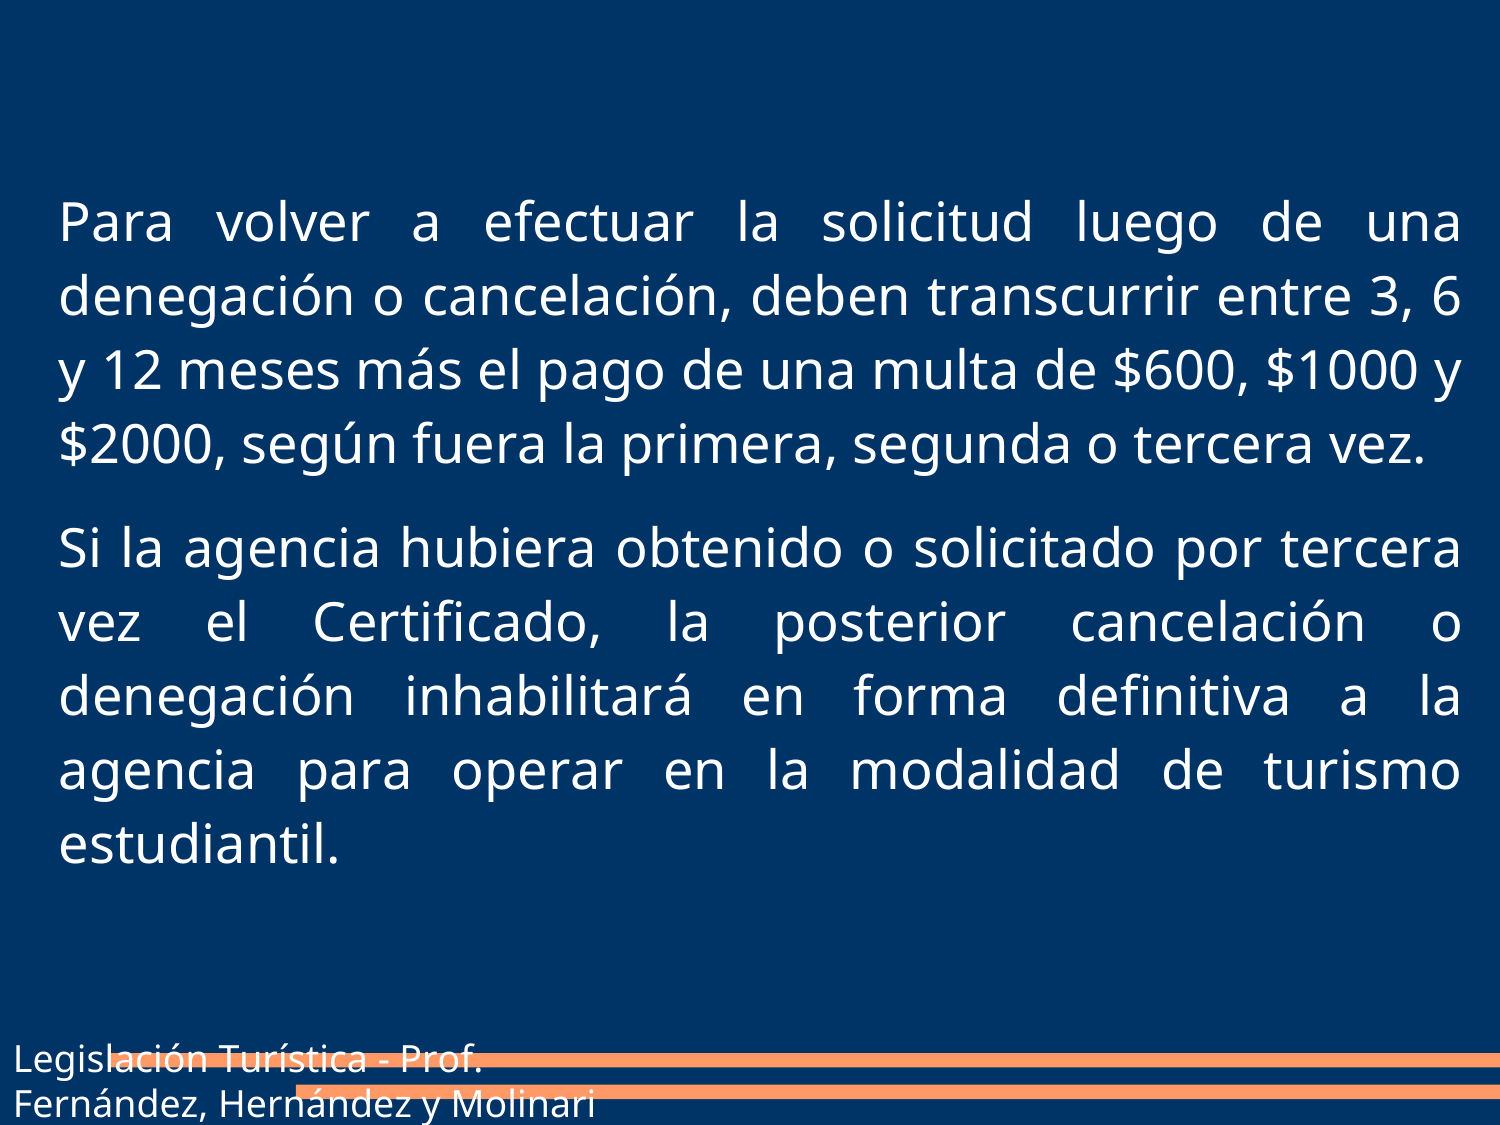

# Para volver a efectuar la solicitud luego de una denegación o cancelación, deben transcurrir entre 3, 6 y 12 meses más el pago de una multa de $600, $1000 y $2000, según fuera la primera, segunda o tercera vez.
Si la agencia hubiera obtenido o solicitado por tercera vez el Certificado, la posterior cancelación o denegación inhabilitará en forma definitiva a la agencia para operar en la modalidad de turismo estudiantil.
Legislación Turística - Prof. Fernández, Hernández y Molinari